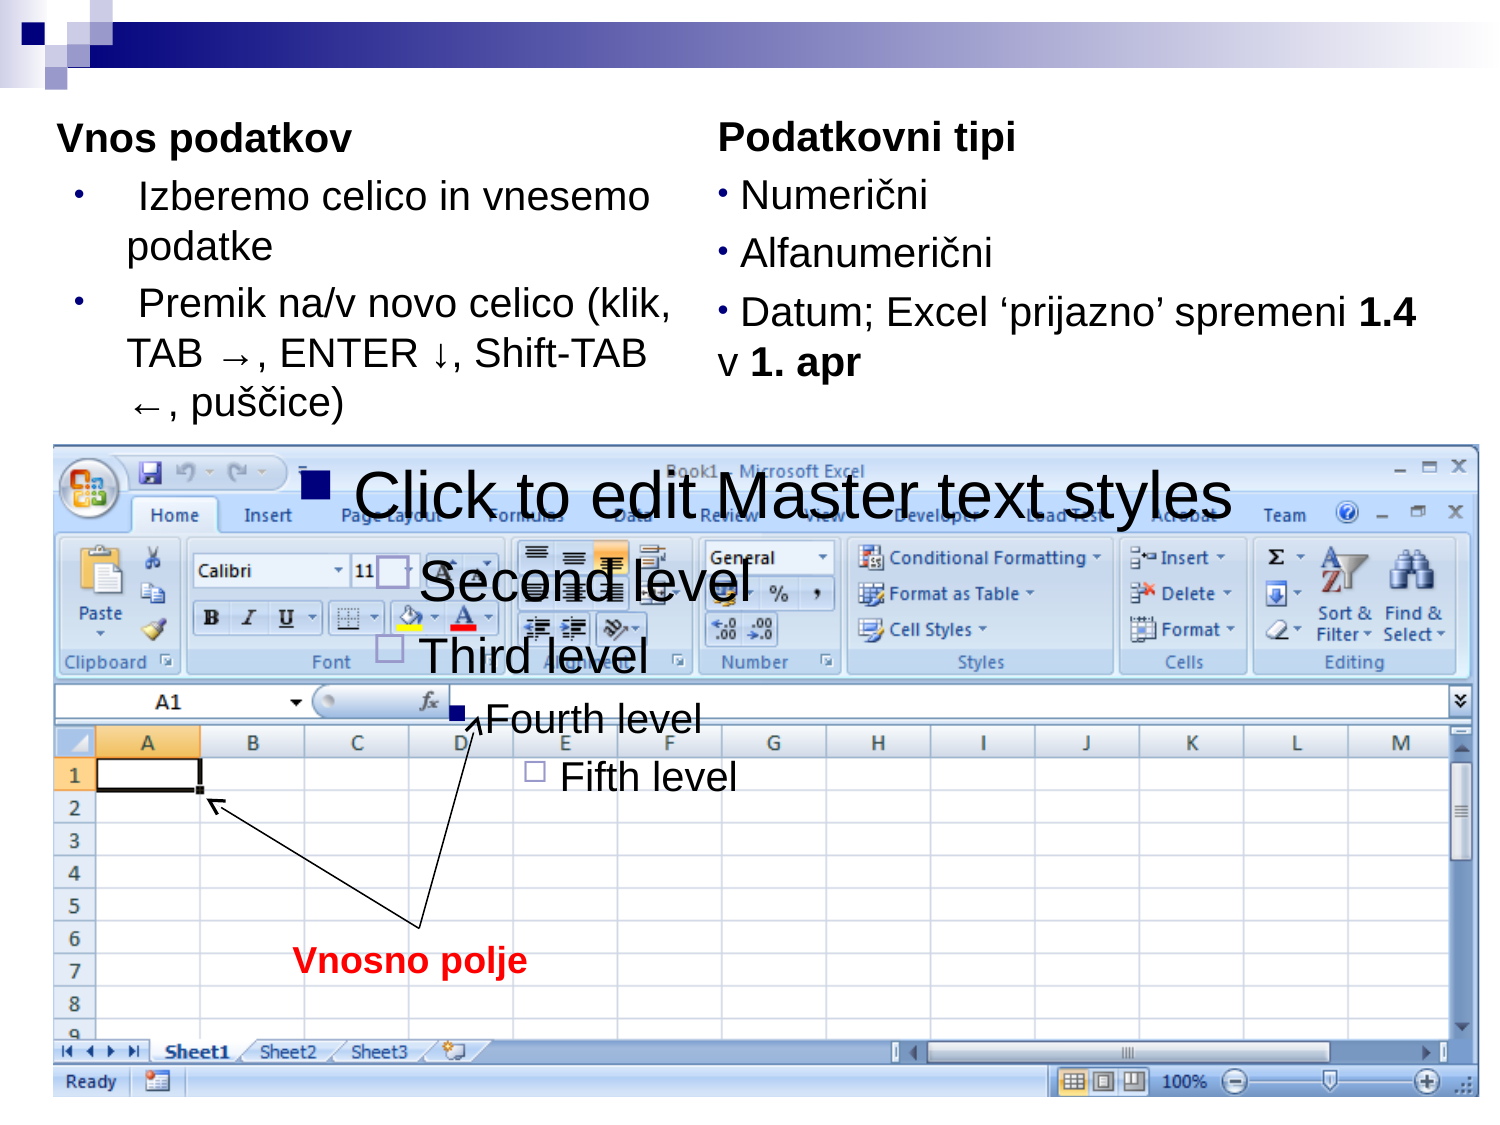

# Vnos podatkov
 Izberemo celico in vnesemo podatke
 Premik na/v novo celico (klik, TAB →, ENTER ↓, Shift-TAB ←, puščice)
Podatkovni tipi
 Numerični
 Alfanumerični
 Datum; Excel ‘prijazno’ spremeni 1.4 v 1. apr
Click to edit Master text styles
Second level
Third level
Fourth level
Fifth level
Vnosno polje